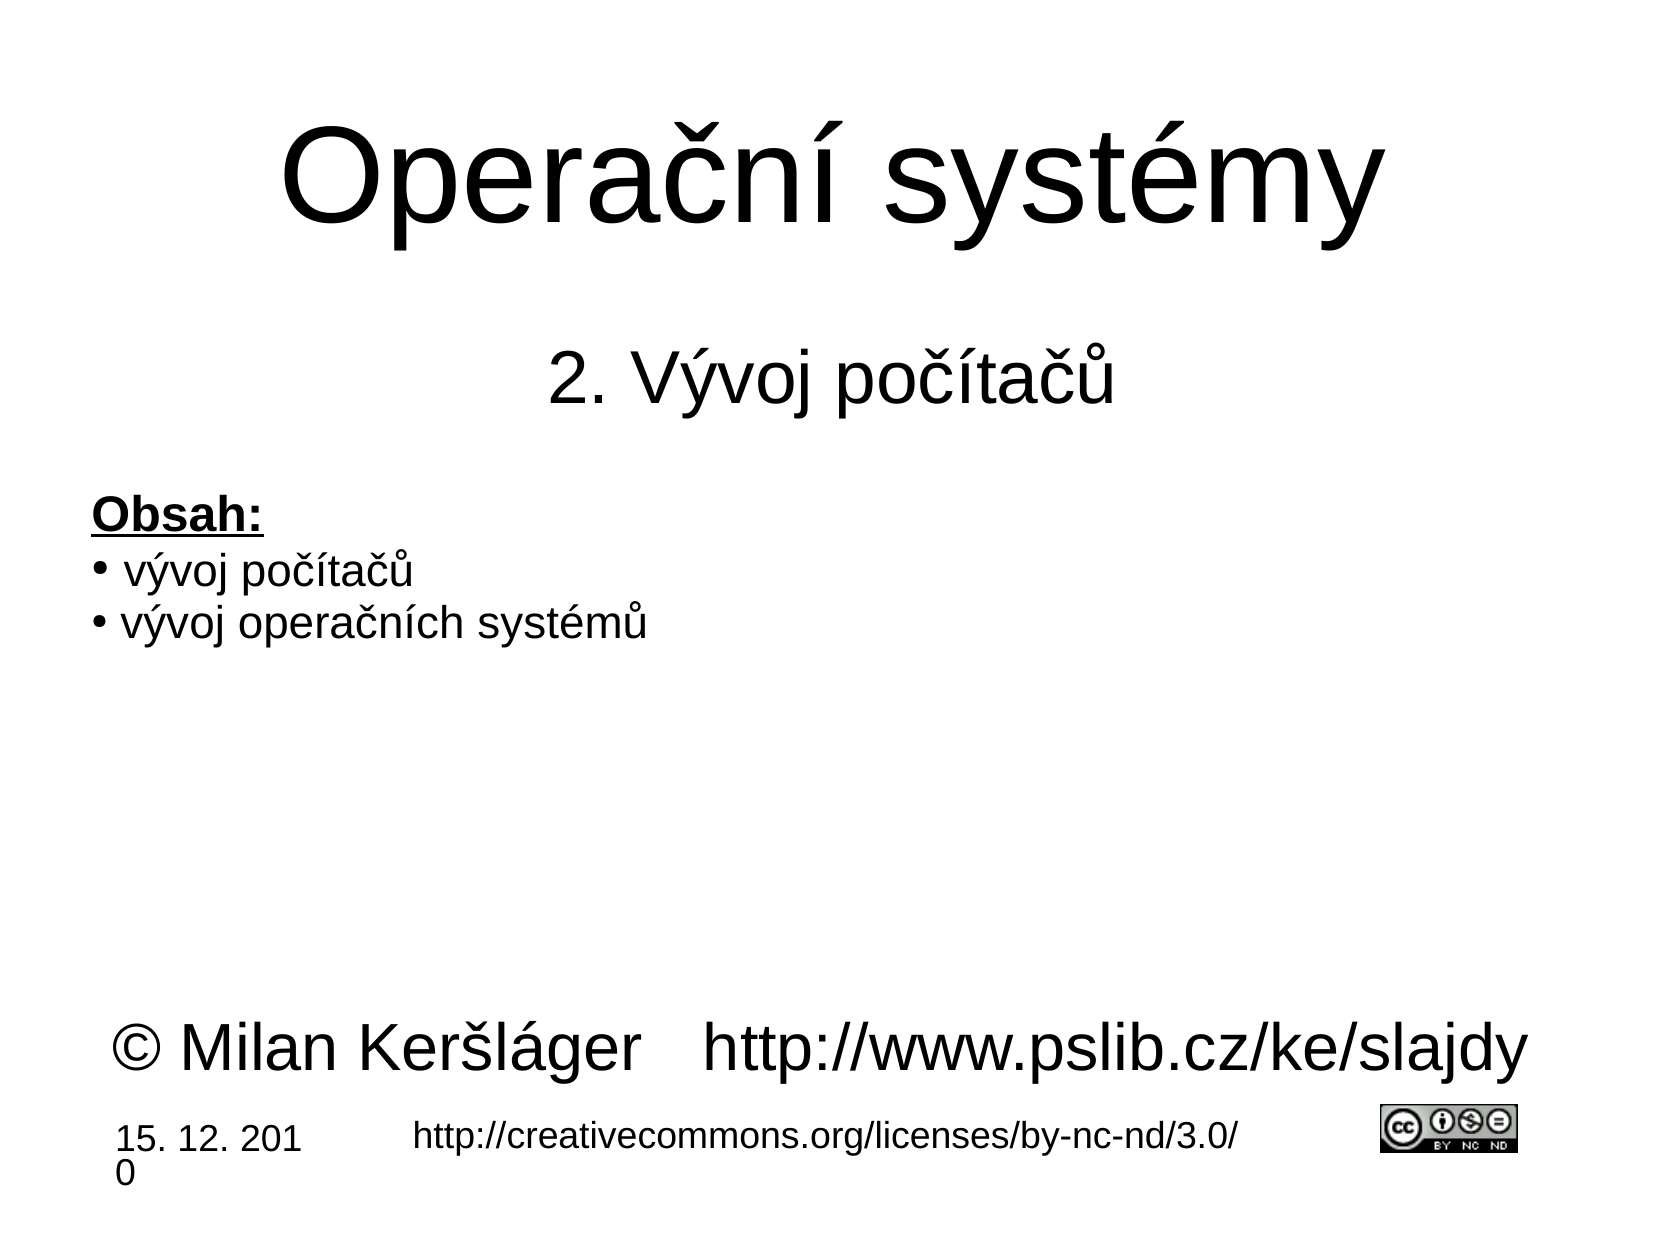

# Operační systémy 2. Vývoj počítačů
Obsah:
 vývoj počítačů
 vývoj operačních systémů
© Milan Keršláger	http://www.pslib.cz/ke/slajdy
http://creativecommons.org/licenses/by-nc-nd/3.0/
15. 12. 2010